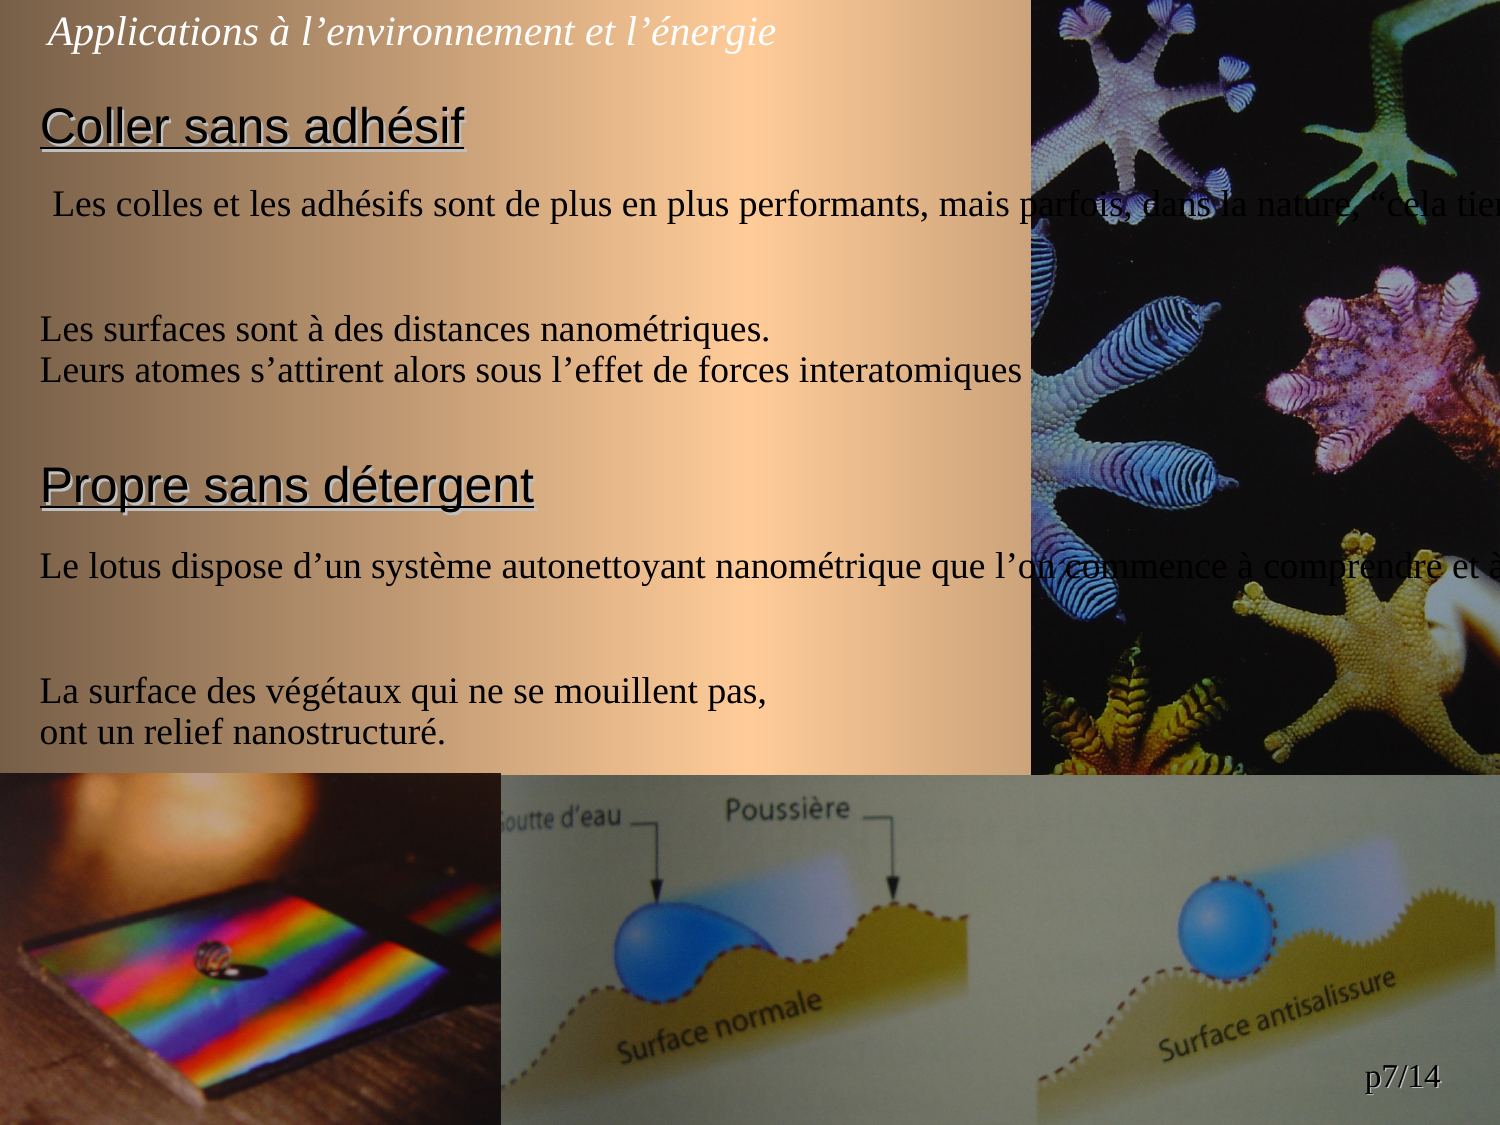

# Applications à l’environnement et l’énergie
Coller sans adhésif
Les colles et les adhésifs sont de plus en plus performants, mais parfois, dans la nature, “cela tient tout seul”.
Les surfaces sont à des distances nanométriques.
Leurs atomes s’attirent alors sous l’effet de forces interatomiques
Propre sans détergent
Le lotus dispose d’un système autonettoyant nanométrique que l’on commence à comprendre et à copier
La surface des végétaux qui ne se mouillent pas,
ont un relief nanostructuré.
p7/14